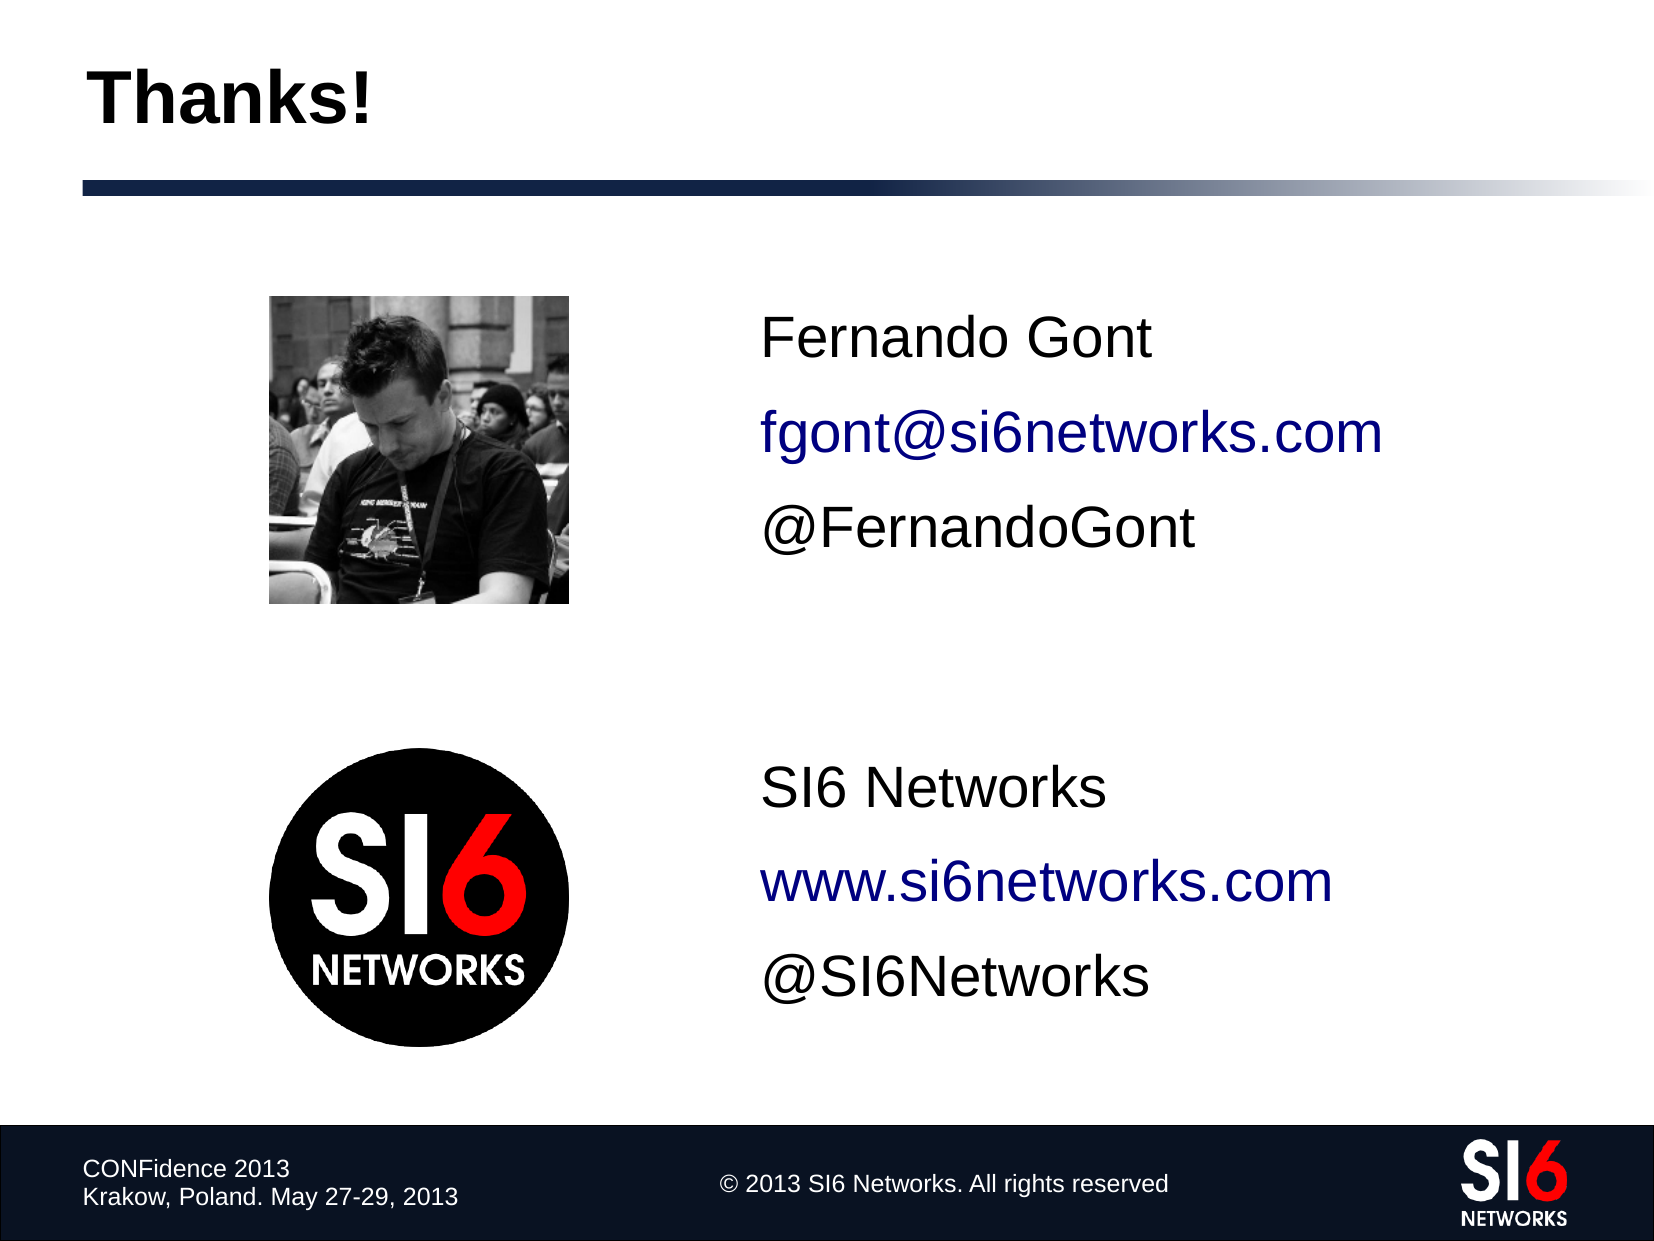

# Thanks!
Fernando Gont
fgont@si6networks.com
@FernandoGont
SI6 Networks
www.si6networks.com
@SI6Networks